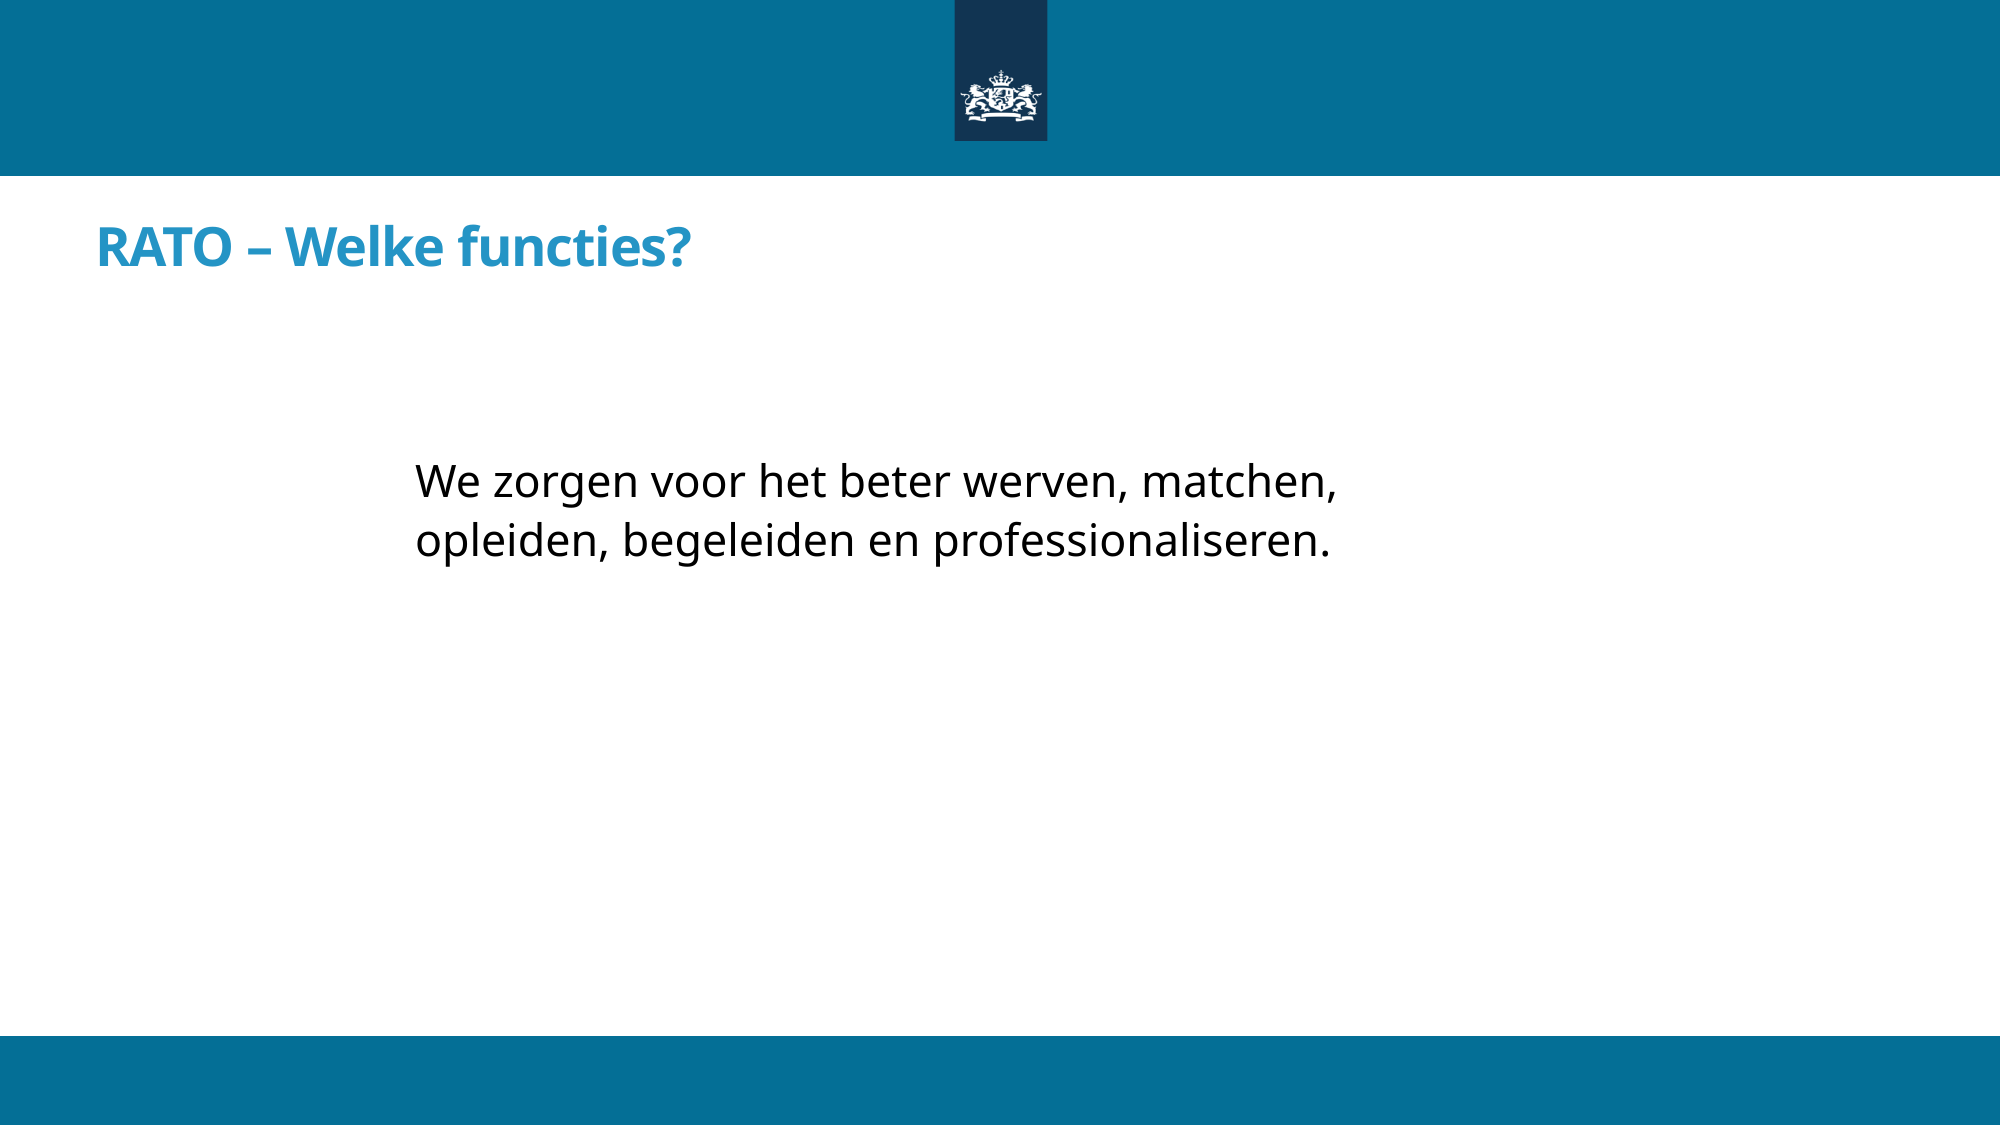

# RATO – Welke functies?
We zorgen voor het beter werven, matchen, opleiden, begeleiden en professionaliseren.